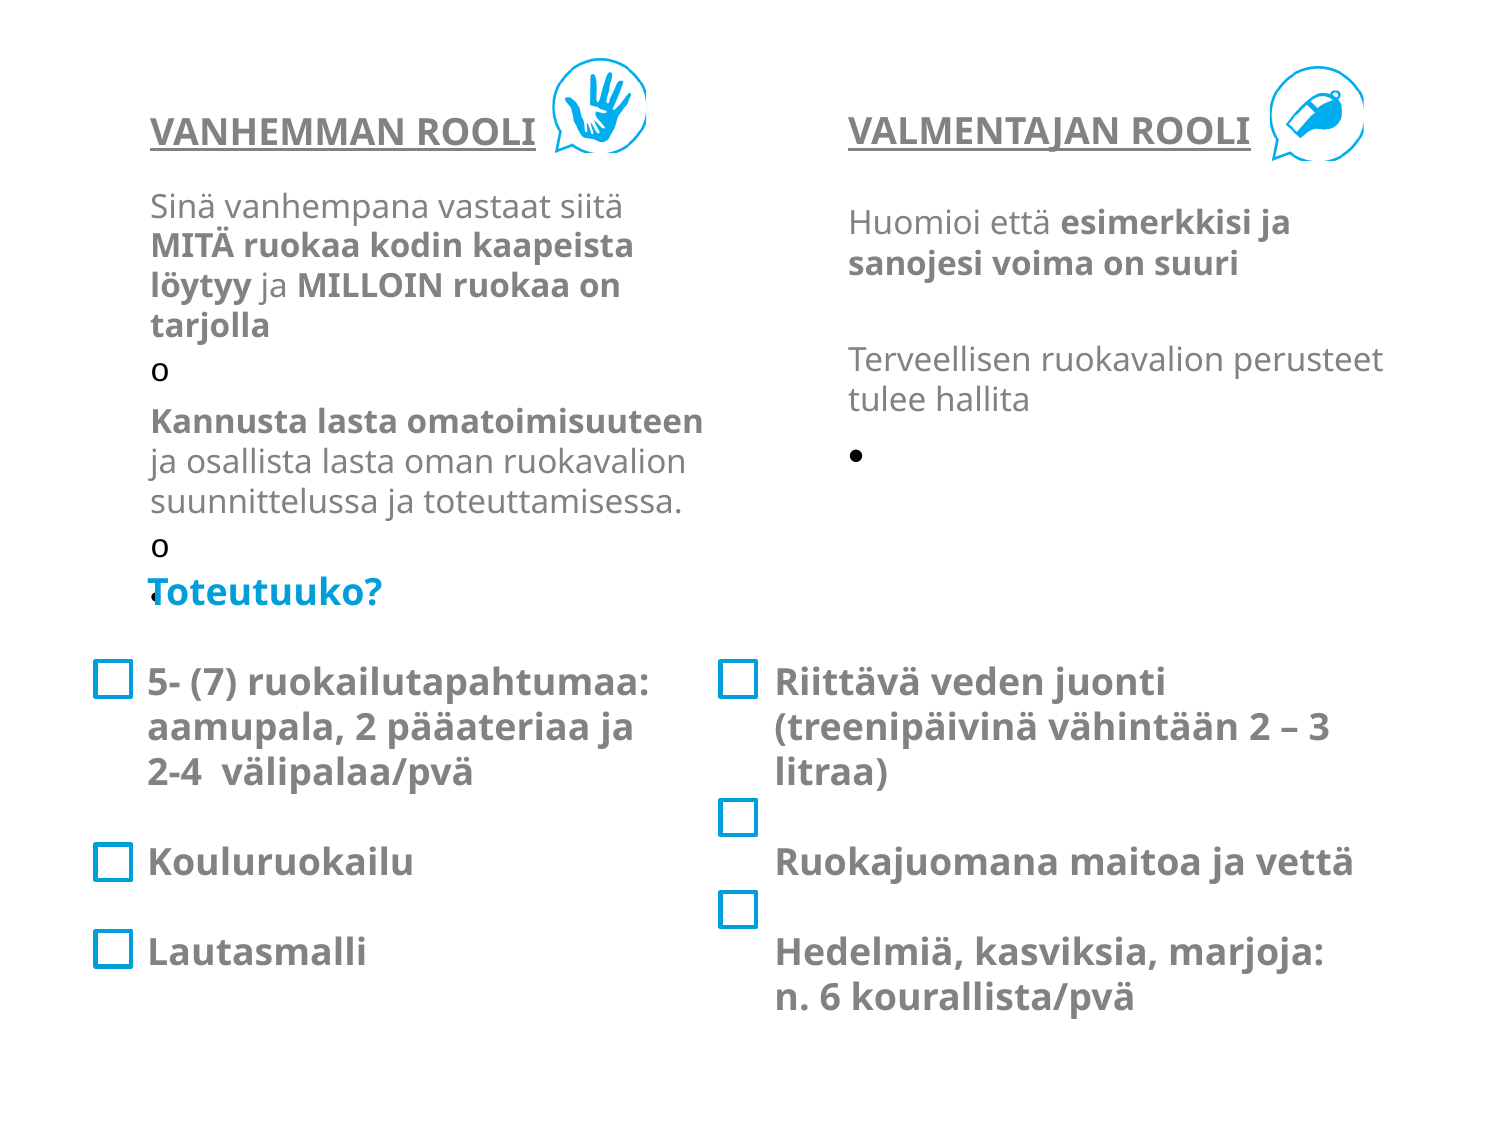

VALMENTAJAN ROOLI
VANHEMMAN ROOLI
# Sinä vanhempana vastaat siitä MITÄ ruokaa kodin kaapeista löytyy ja MILLOIN ruokaa on tarjolla
Kannusta lasta omatoimisuuteen ja osallista lasta oman ruokavalion suunnittelussa ja toteuttamisessa.
Huomioi että esimerkkisi ja sanojesi voima on suuri
Terveellisen ruokavalion perusteet tulee hallita
 Toteutuuko?
 5- (7) ruokailutapahtumaa:
 aamupala, 2 pääateriaa ja
 2-4 välipalaa/pvä
 Kouluruokailu
 Lautasmalli
Riittävä veden juonti
(treenipäivinä vähintään 2 – 3 litraa)
Ruokajuomana maitoa ja vettä
Hedelmiä, kasviksia, marjoja:
n. 6 kourallista/pvä